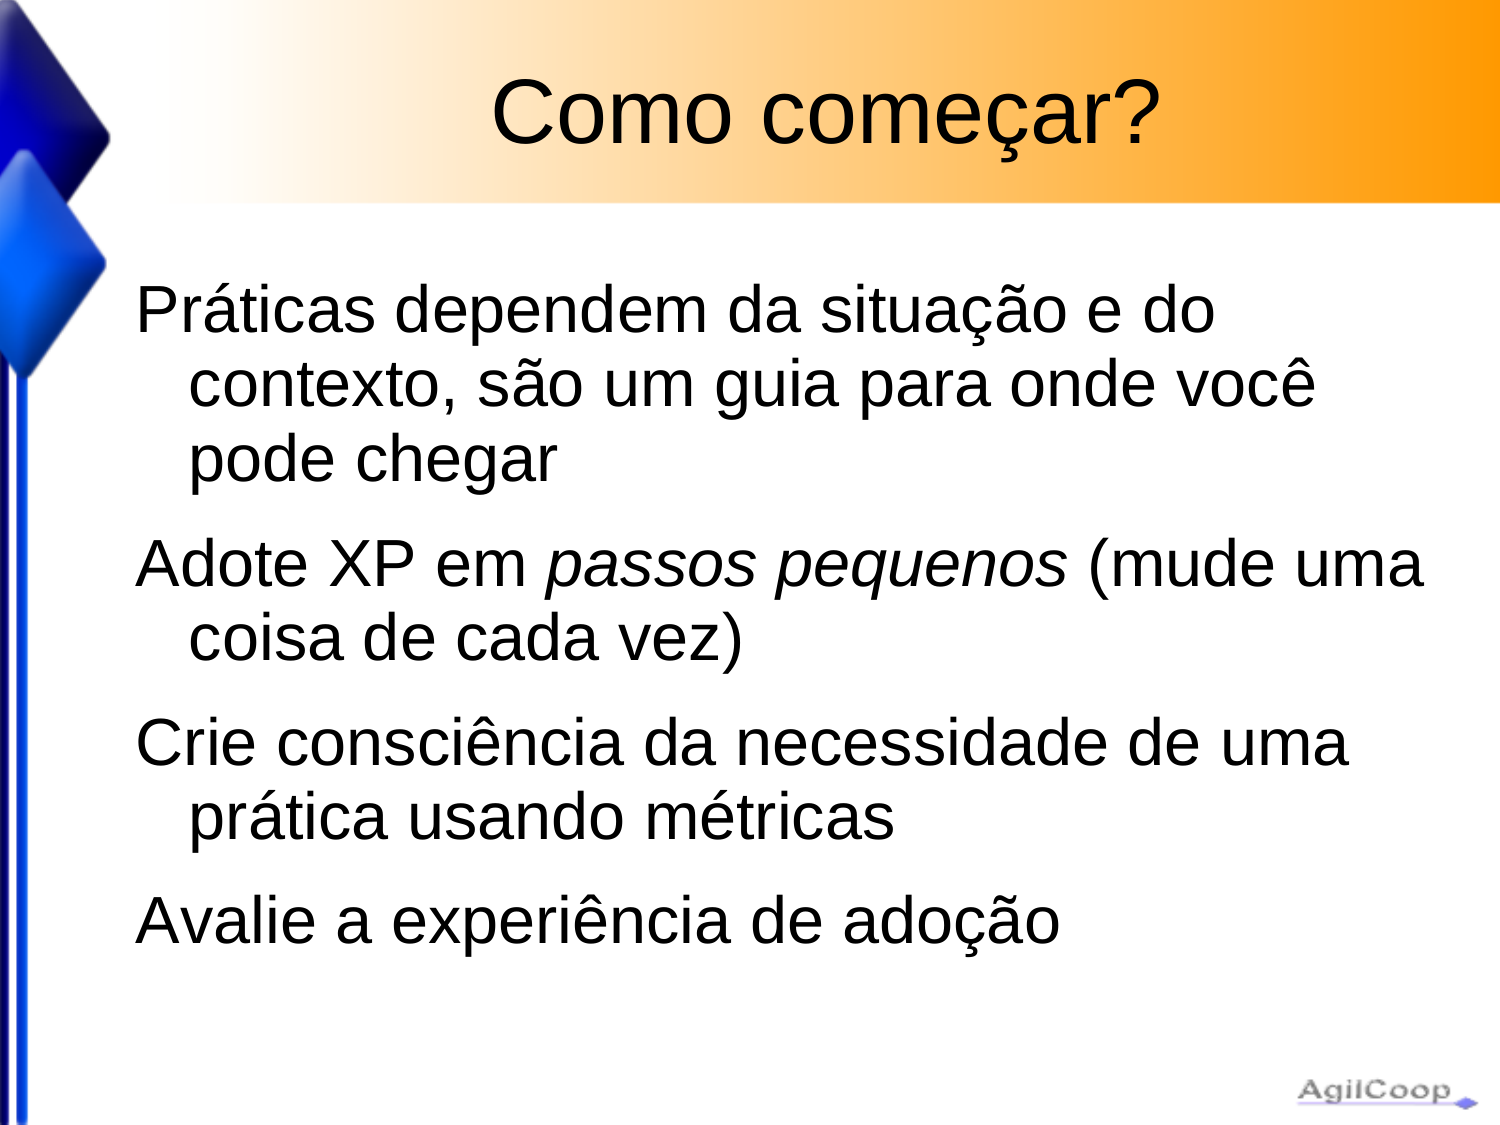

# Como começar?
Práticas dependem da situação e do contexto, são um guia para onde você pode chegar
Adote XP em passos pequenos (mude uma coisa de cada vez)
Crie consciência da necessidade de uma prática usando métricas
Avalie a experiência de adoção
Copyleft AgilCoop 2007
50